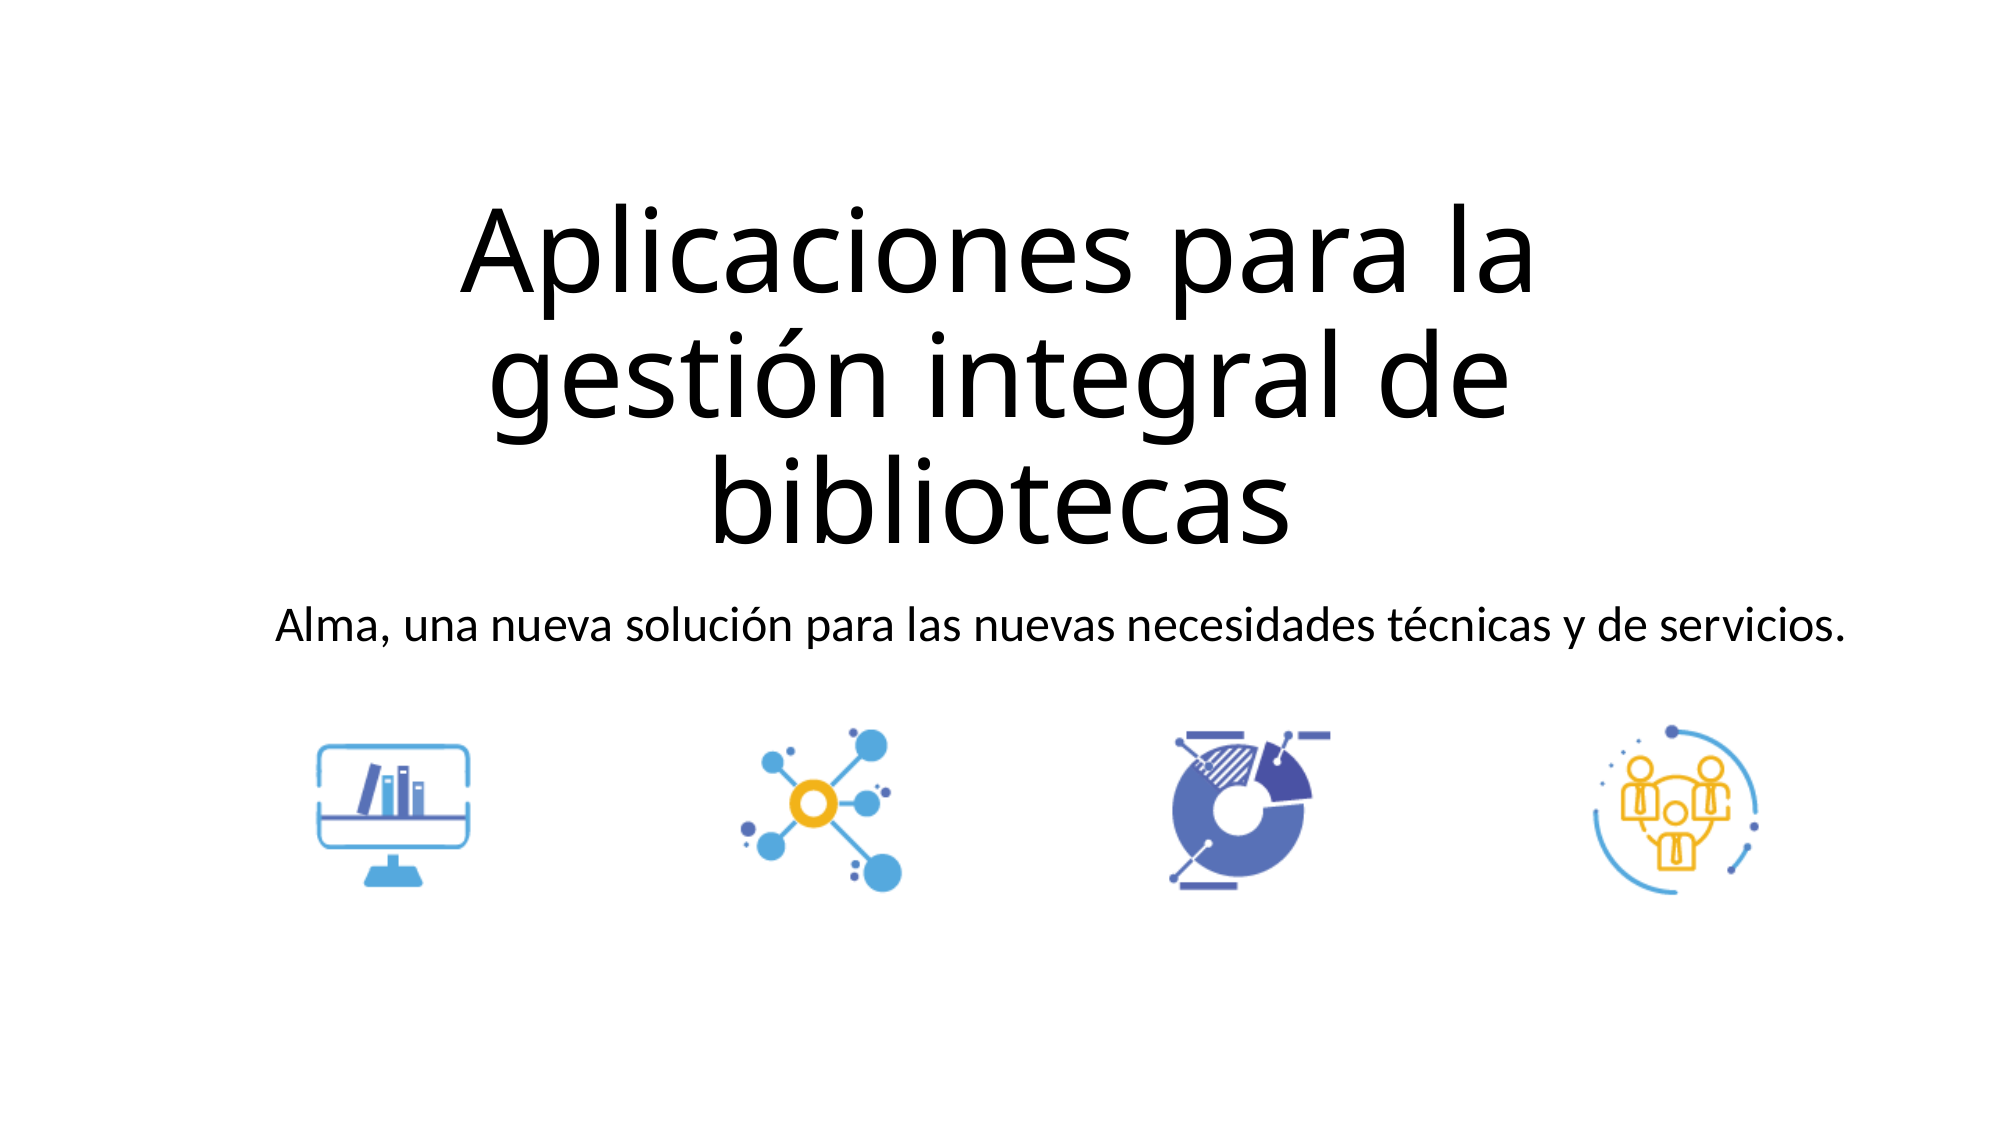

# Aplicaciones para la gestión integral de bibliotecas
Alma, una nueva solución para las nuevas necesidades técnicas y de servicios.